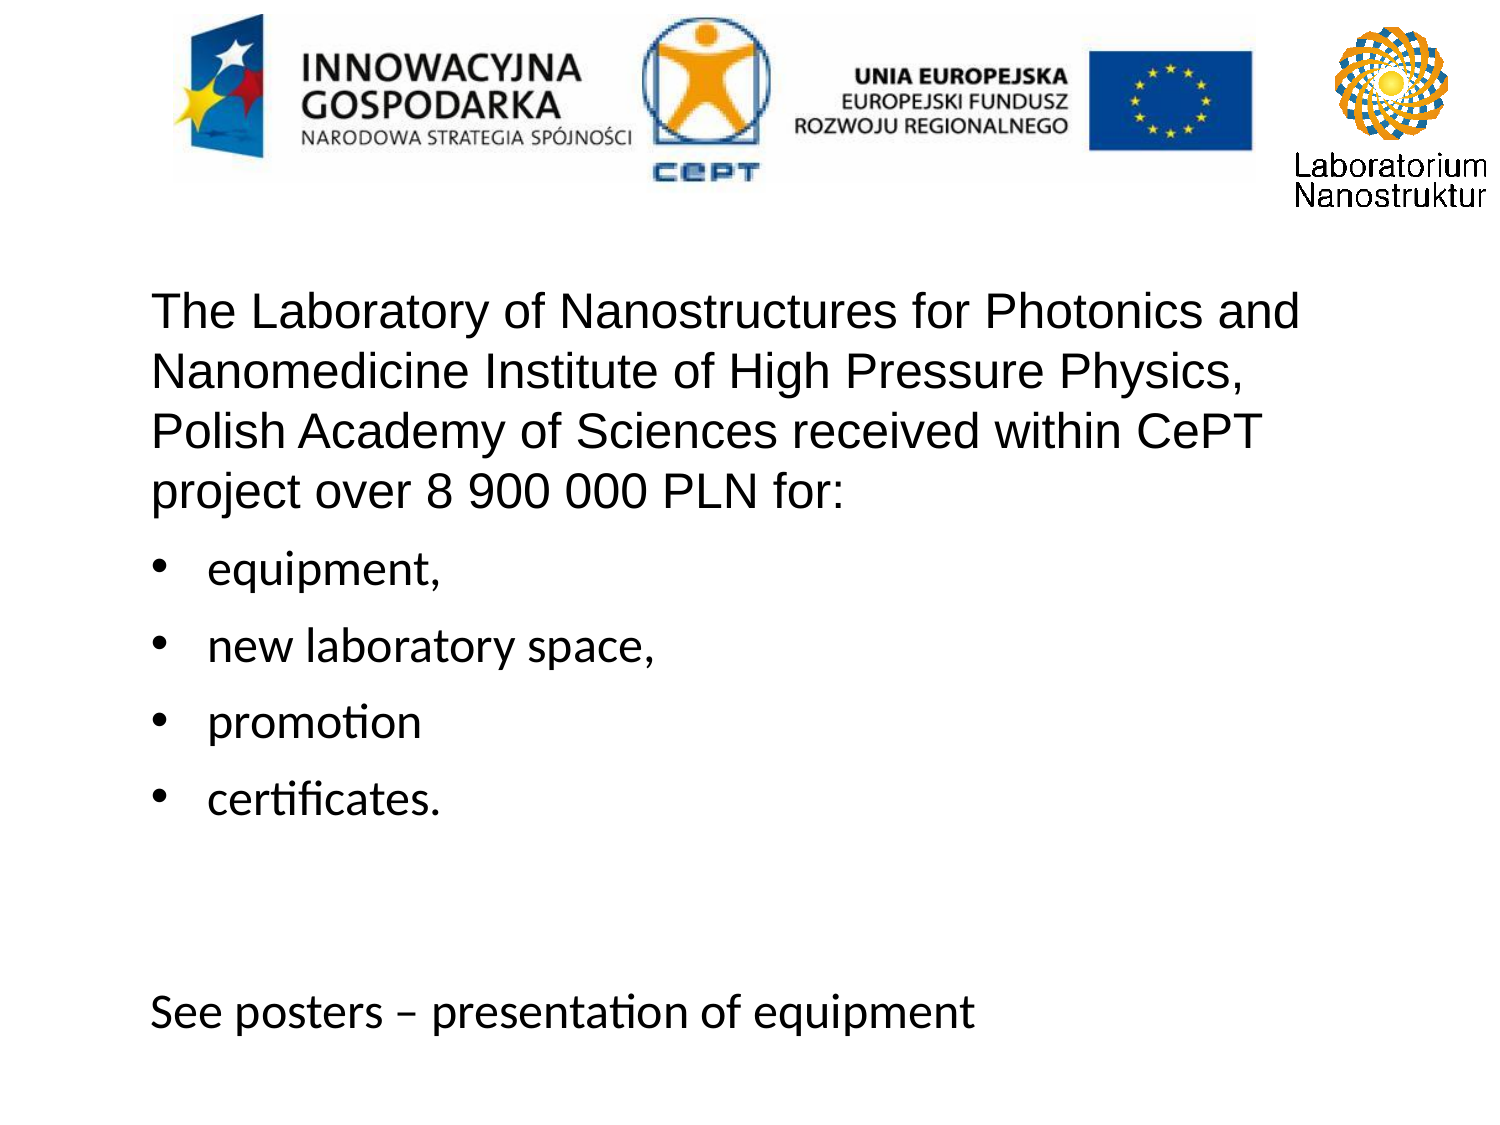

The Laboratory of Nanostructures for Photonics and Nanomedicine Institute of High Pressure Physics, Polish Academy of Sciences received within CePT project over 8 900 000 PLN for:
equipment,
new laboratory space,
promotion
certificates.
See posters – presentation of equipment